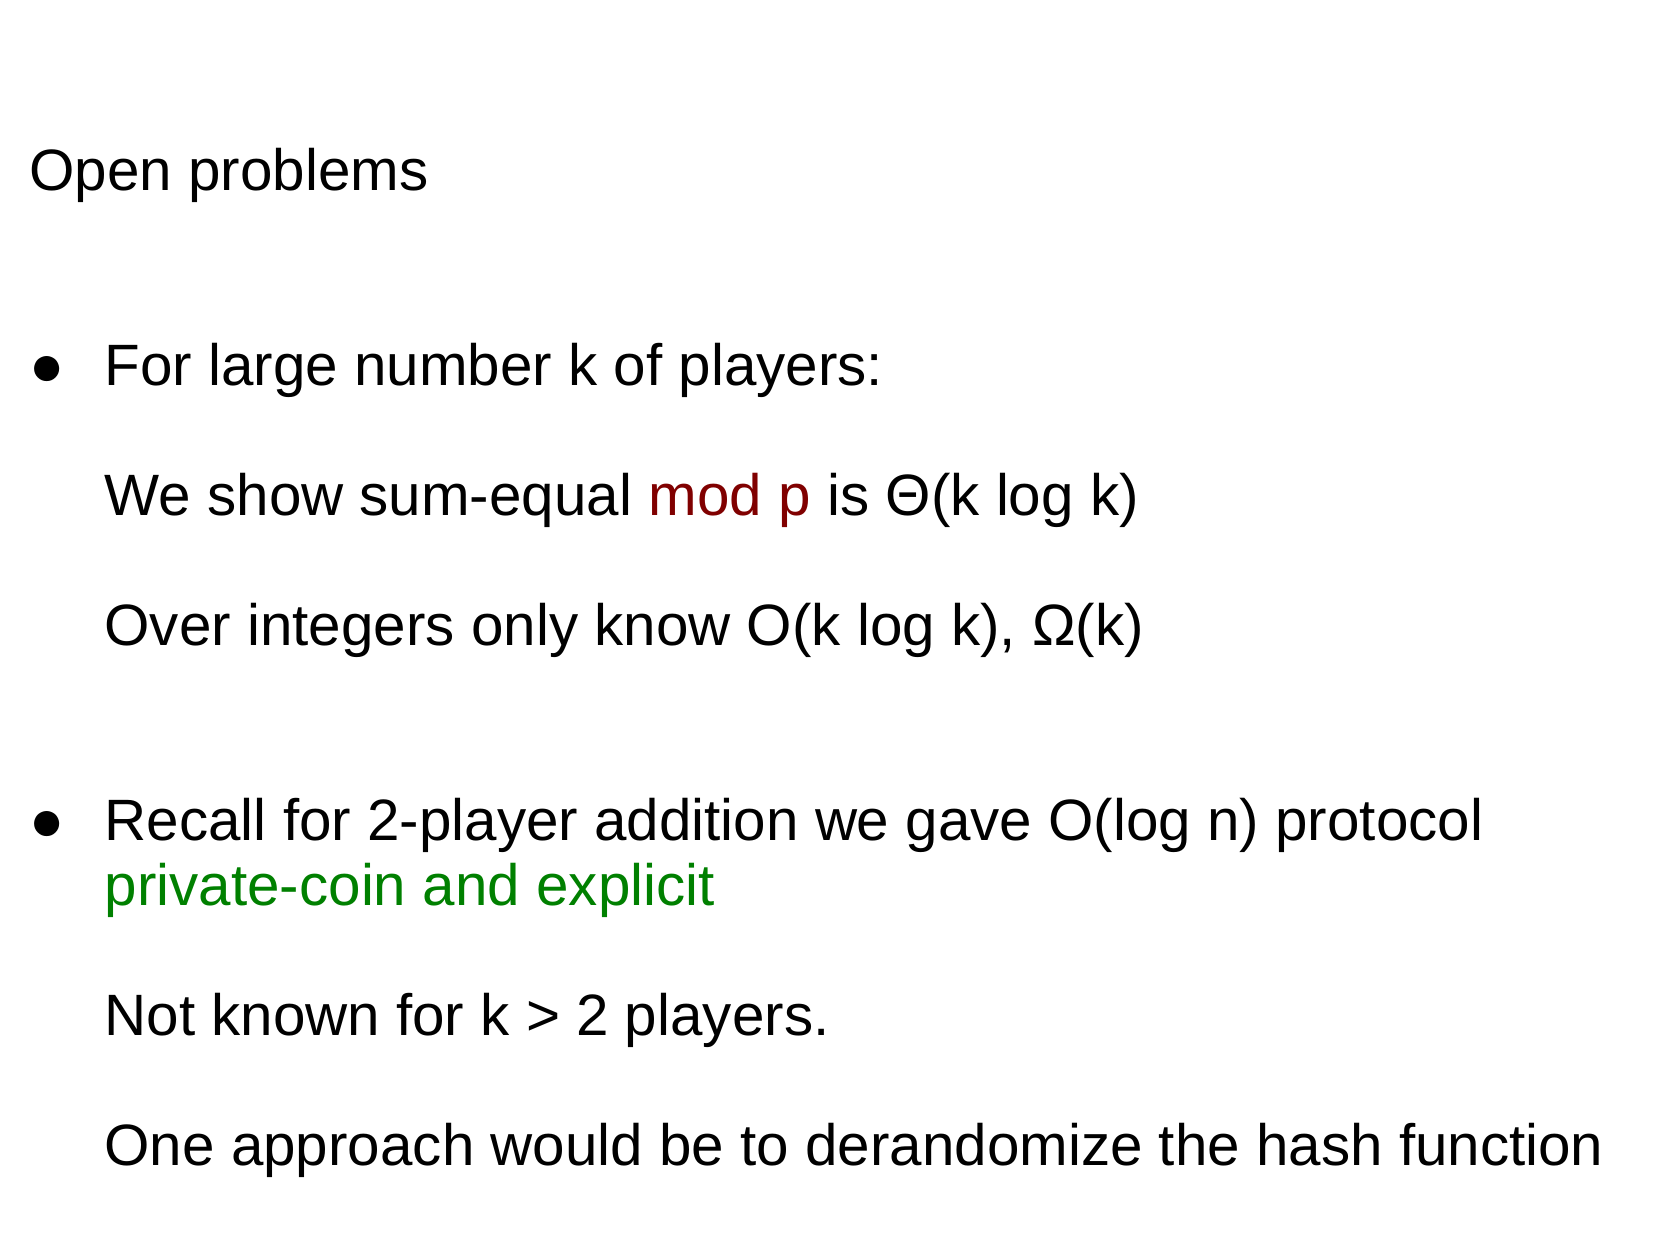

Open problems
● 	For large number k of players:
	We show sum-equal mod p is Θ(k log k)
	Over integers only know O(k log k), Ω(k)
●	Recall for 2-player addition we gave O(log n) protocol
	private-coin and explicit
	Not known for k > 2 players.
	One approach would be to derandomize the hash function
#